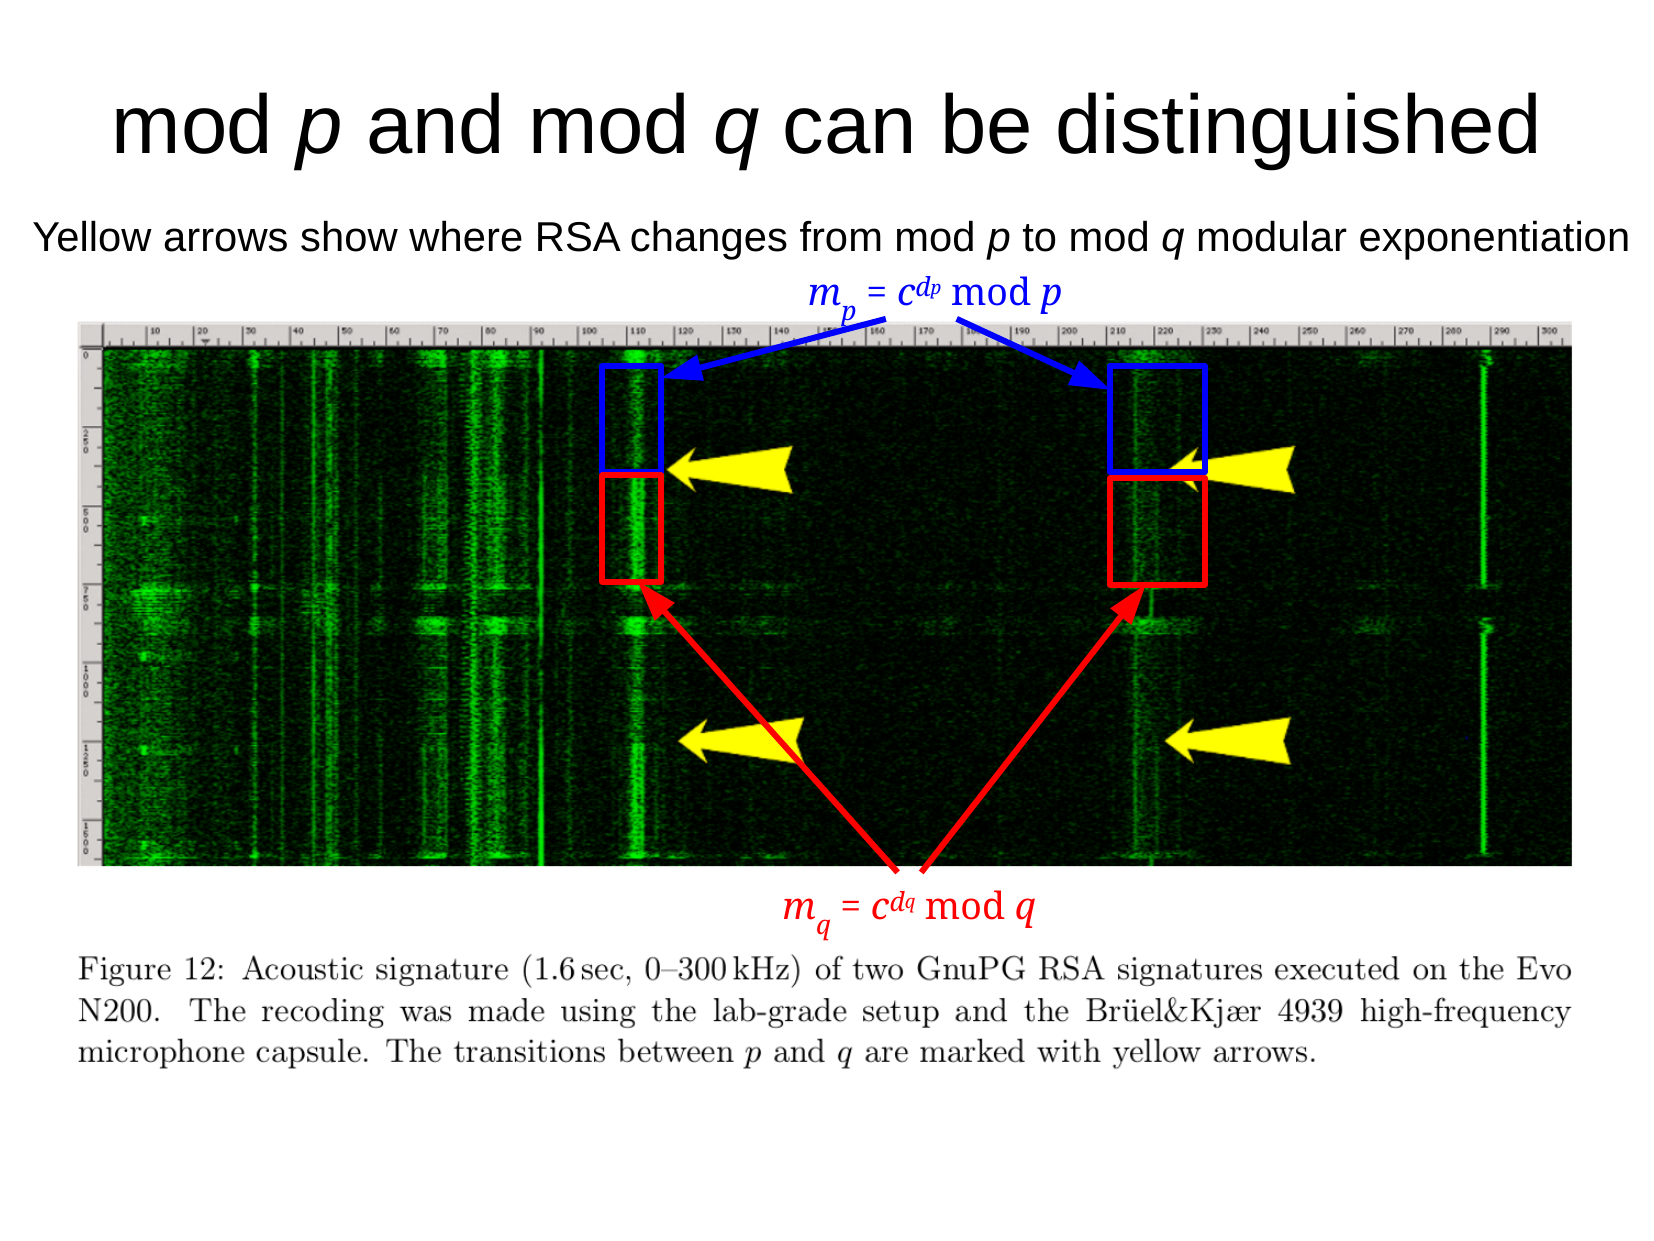

# mod p and mod q can be distinguished
Yellow arrows show where RSA changes from mod p to mod q modular exponentiation
mp = cdp mod p
mq = cdq mod q